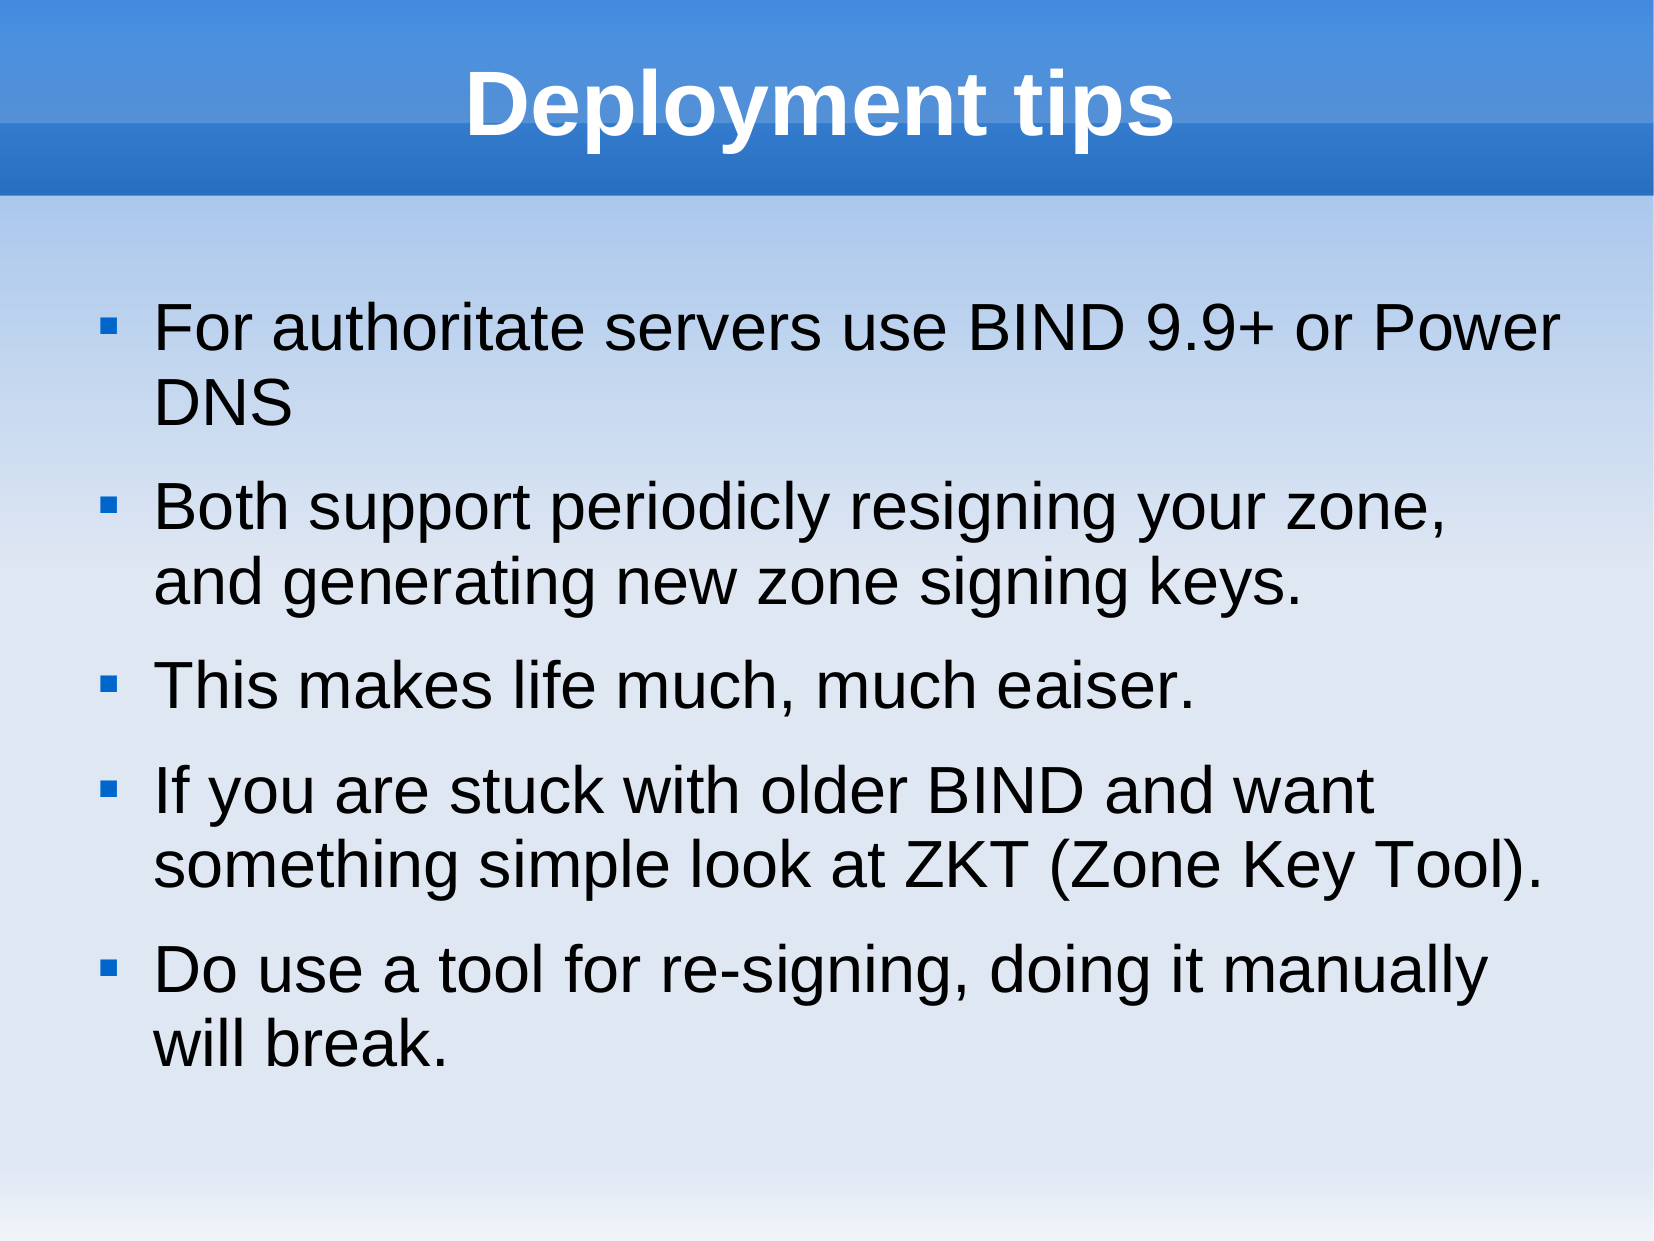

# Deployment tips
For authoritate servers use BIND 9.9+ or Power DNS
Both support periodicly resigning your zone, and generating new zone signing keys.
This makes life much, much eaiser.
If you are stuck with older BIND and want something simple look at ZKT (Zone Key Tool).
Do use a tool for re-signing, doing it manually will break.